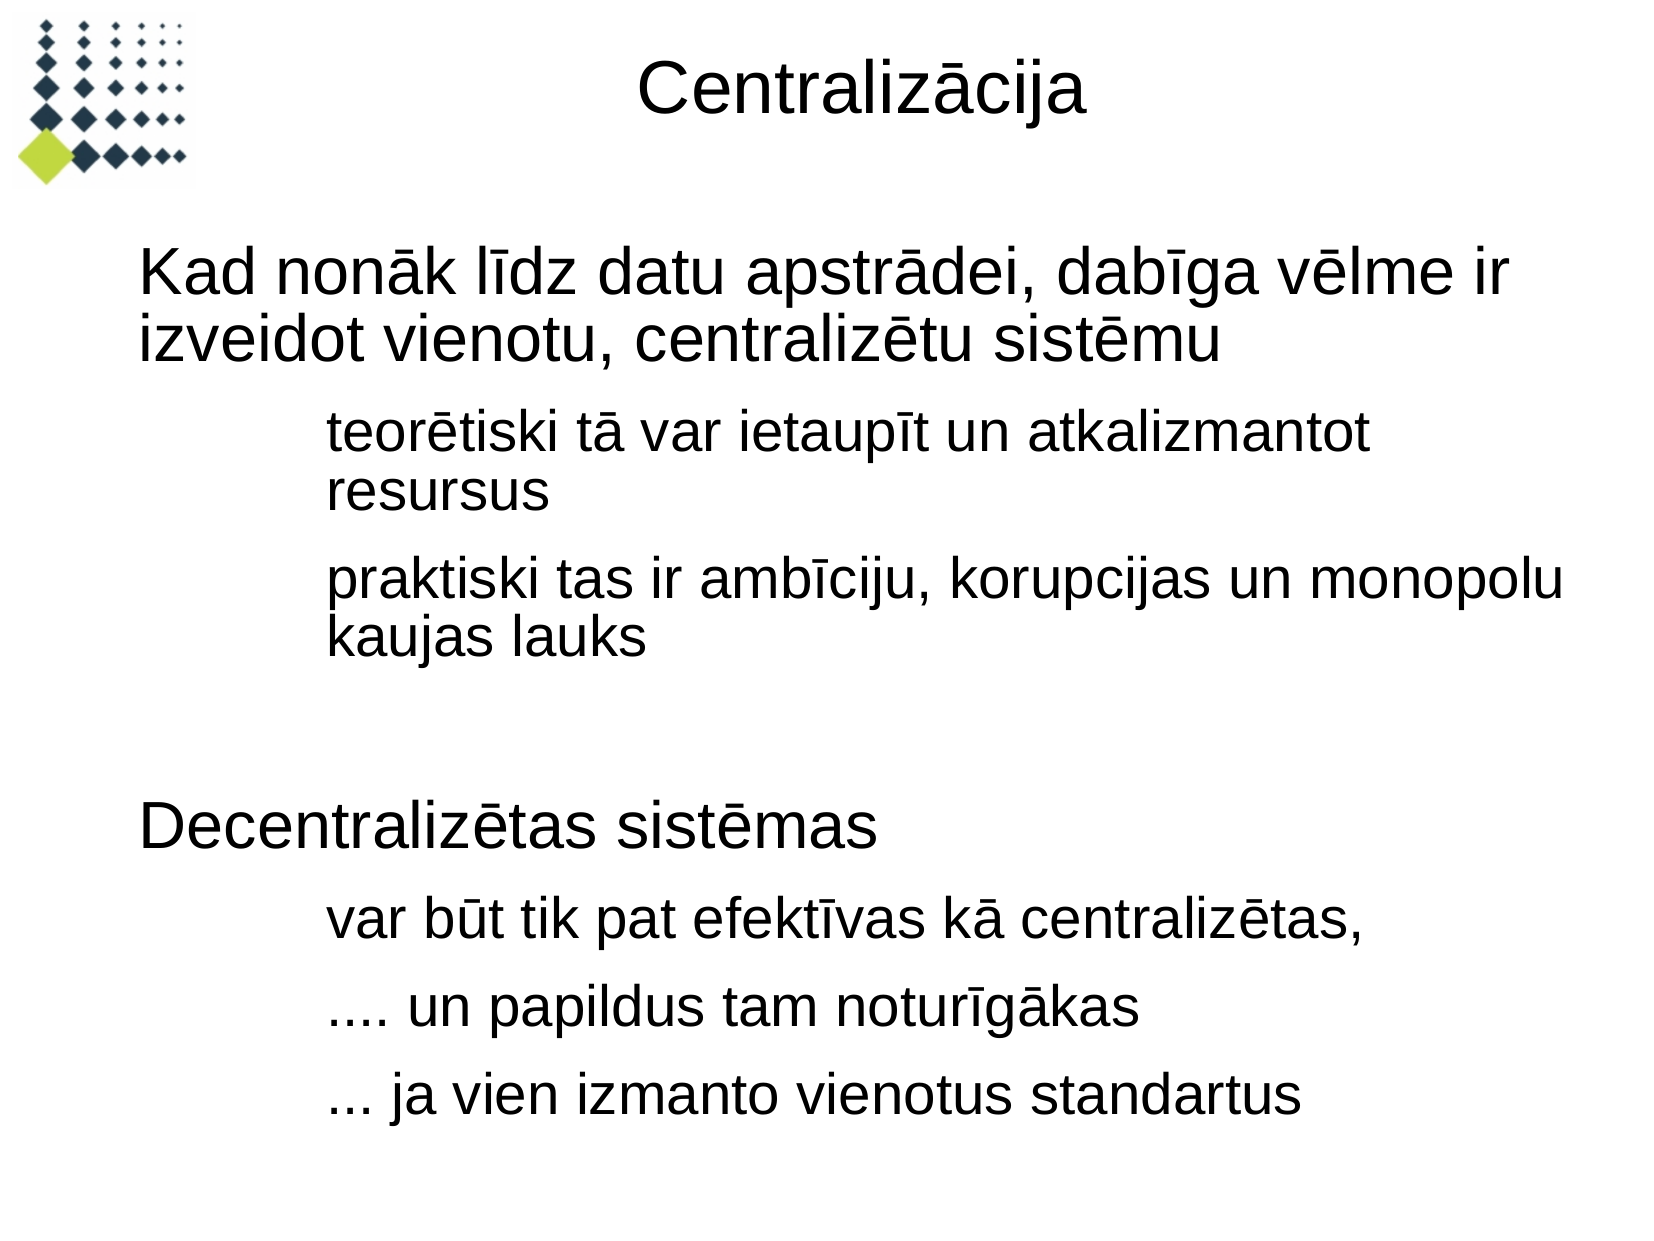

# Centralizācija
Kad nonāk līdz datu apstrādei, dabīga vēlme ir izveidot vienotu, centralizētu sistēmu
teorētiski tā var ietaupīt un atkalizmantot resursus
praktiski tas ir ambīciju, korupcijas un monopolu kaujas lauks
Decentralizētas sistēmas
var būt tik pat efektīvas kā centralizētas,
.... un papildus tam noturīgākas
... ja vien izmanto vienotus standartus